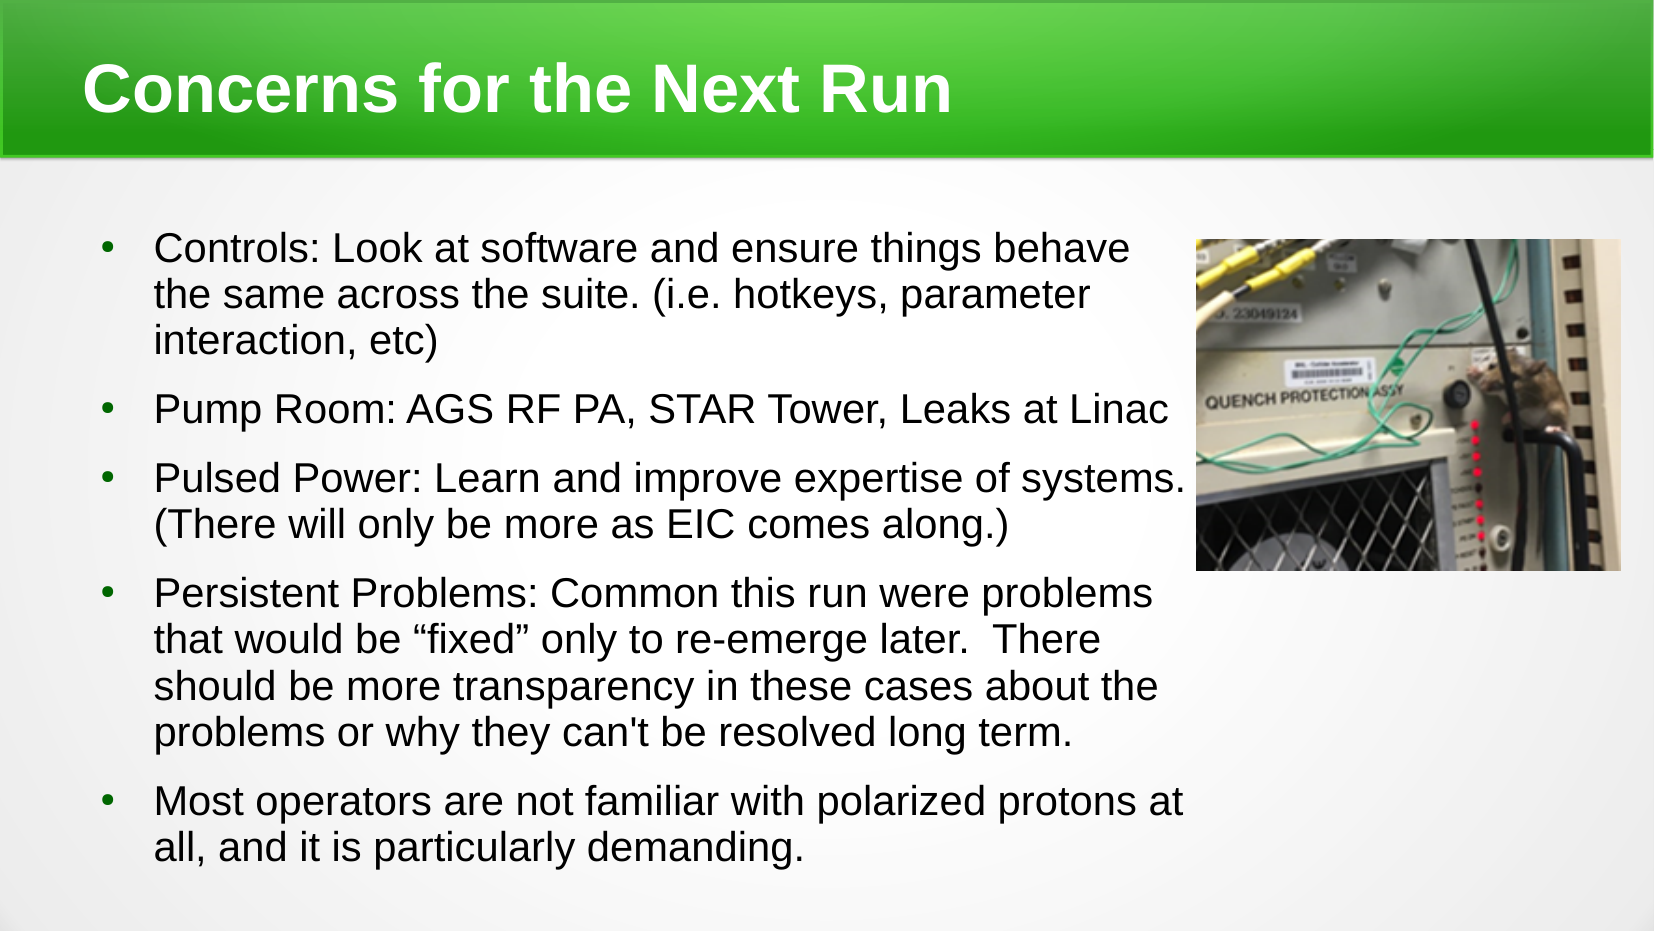

# Concerns for the Next Run
Controls: Look at software and ensure things behave the same across the suite. (i.e. hotkeys, parameter interaction, etc)
Pump Room: AGS RF PA, STAR Tower, Leaks at Linac
Pulsed Power: Learn and improve expertise of systems. (There will only be more as EIC comes along.)
Persistent Problems: Common this run were problems that would be “fixed” only to re-emerge later. There should be more transparency in these cases about the problems or why they can't be resolved long term.
Most operators are not familiar with polarized protons at all, and it is particularly demanding.